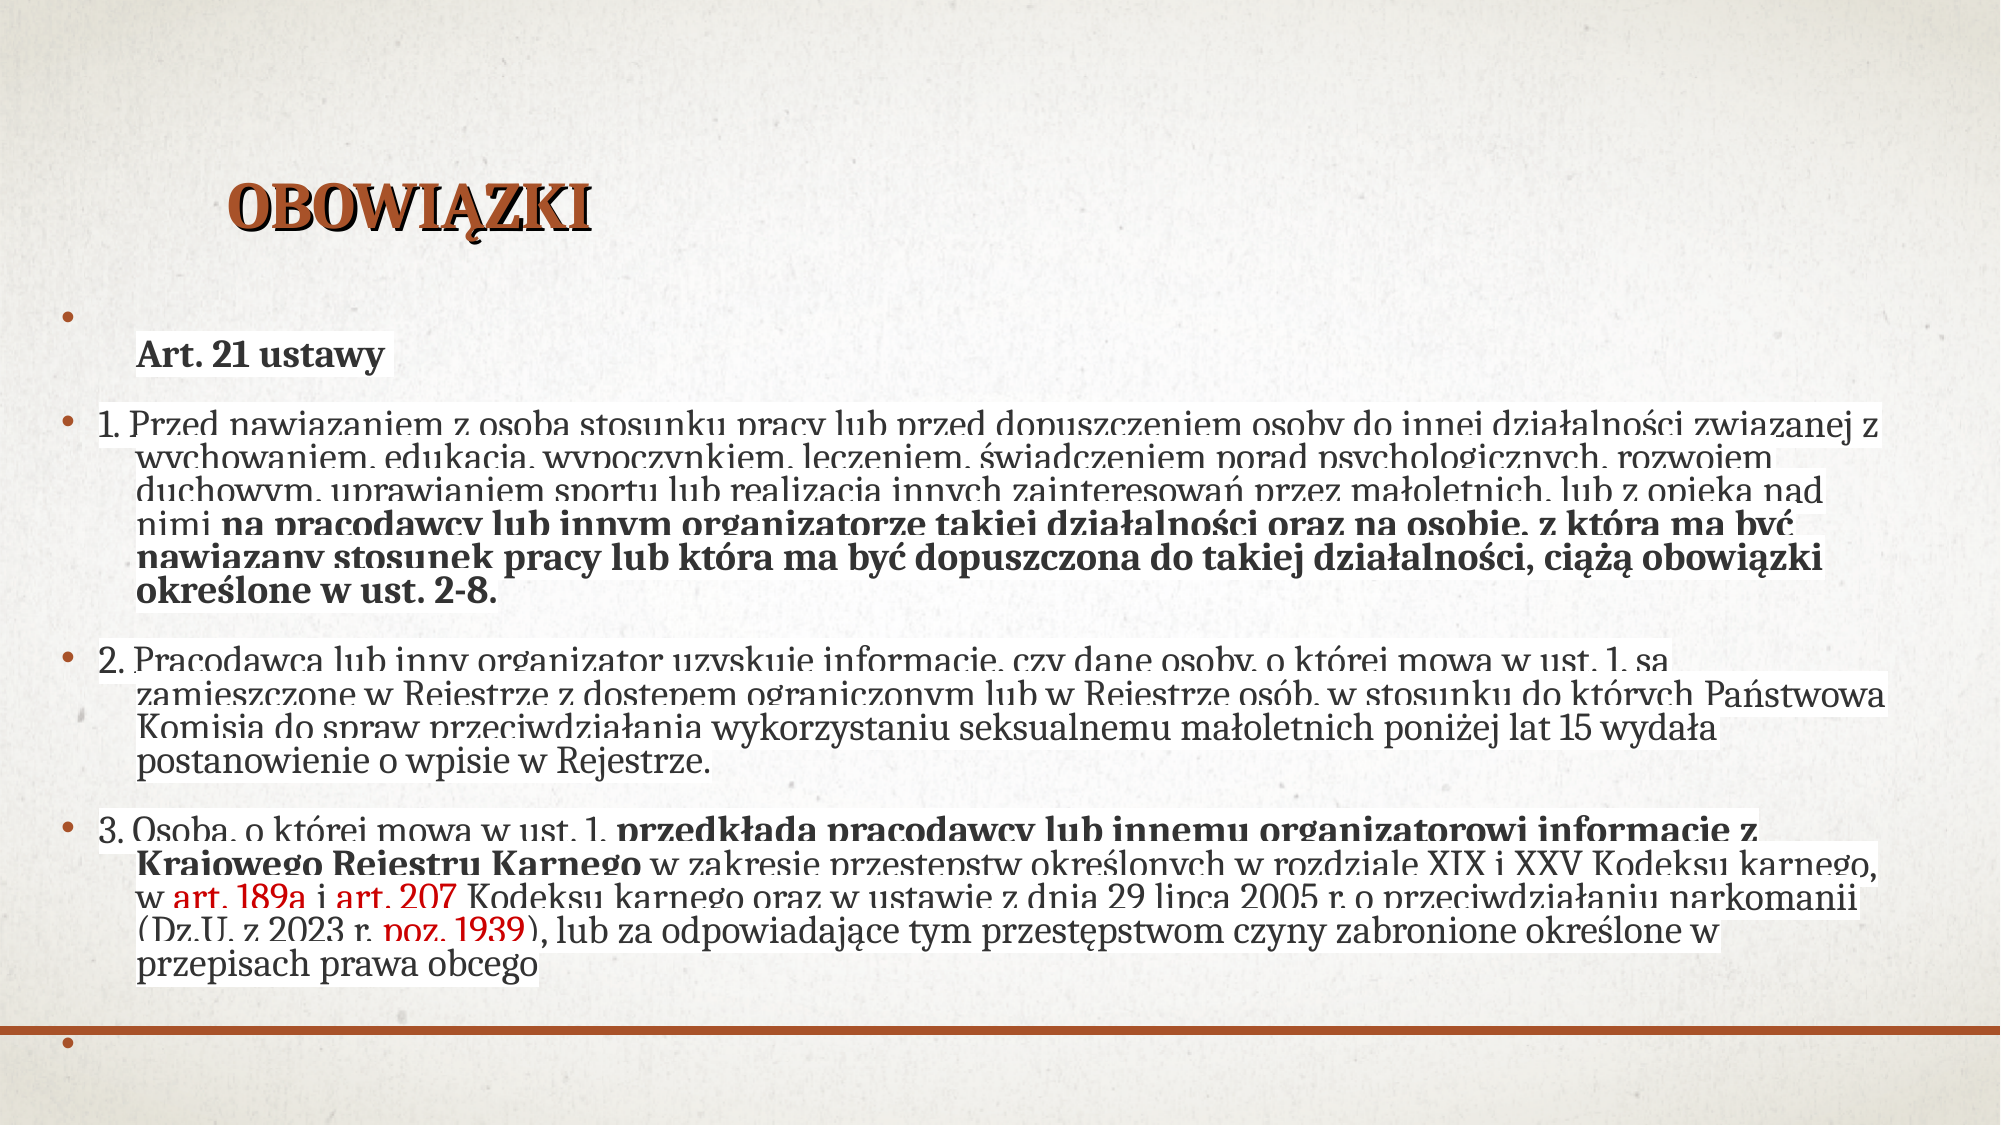

# Obowiązki
Art. 21 ustawy
1. Przed nawiązaniem z osobą stosunku pracy lub przed dopuszczeniem osoby do innej działalności związanej z wychowaniem, edukacją, wypoczynkiem, leczeniem, świadczeniem porad psychologicznych, rozwojem duchowym, uprawianiem sportu lub realizacją innych zainteresowań przez małoletnich, lub z opieką nad nimi na pracodawcy lub innym organizatorze takiej działalności oraz na osobie, z którą ma być nawiązany stosunek pracy lub która ma być dopuszczona do takiej działalności, ciążą obowiązki określone w ust. 2-8.
2. Pracodawca lub inny organizator uzyskuje informacje, czy dane osoby, o której mowa w ust. 1, są zamieszczone w Rejestrze z dostępem ograniczonym lub w Rejestrze osób, w stosunku do których Państwowa Komisja do spraw przeciwdziałania wykorzystaniu seksualnemu małoletnich poniżej lat 15 wydała postanowienie o wpisie w Rejestrze.
3. Osoba, o której mowa w ust. 1, przedkłada pracodawcy lub innemu organizatorowi informację z Krajowego Rejestru Karnego w zakresie przestępstw określonych w rozdziale XIX i XXV Kodeksu karnego, w art. 189a i art. 207 Kodeksu karnego oraz w ustawie z dnia 29 lipca 2005 r. o przeciwdziałaniu narkomanii (Dz.U. z 2023 r. poz. 1939), lub za odpowiadające tym przestępstwom czyny zabronione określone w przepisach prawa obcego